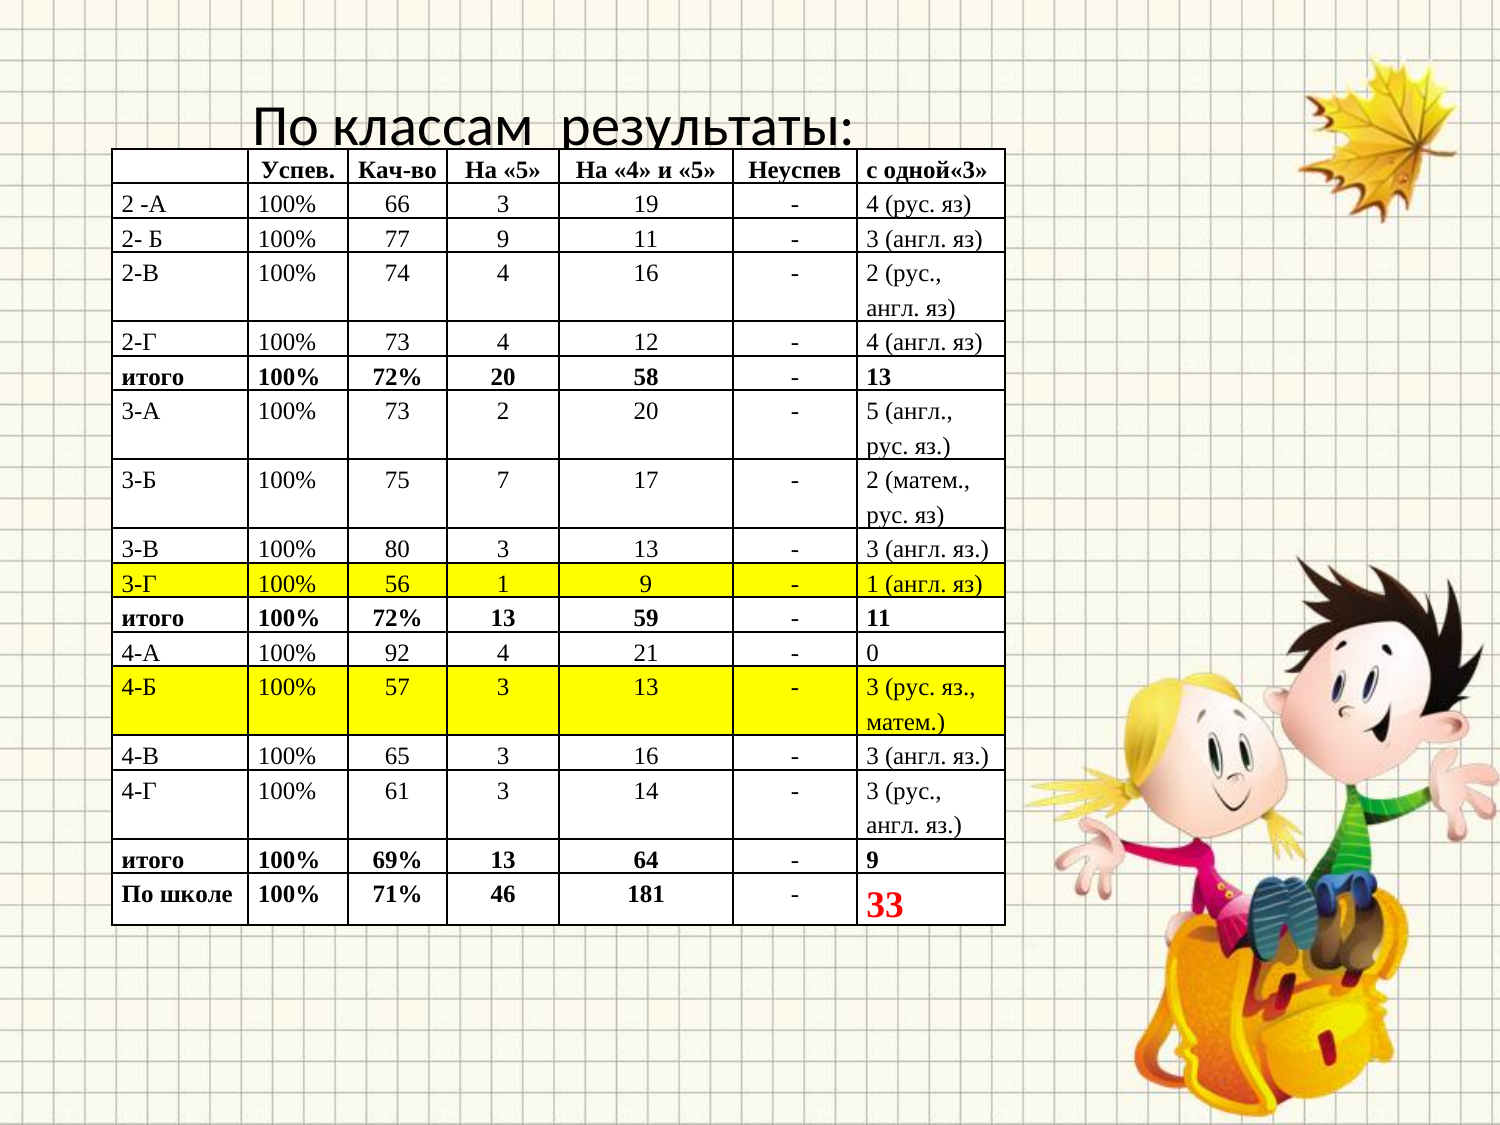

# По классам результаты:
Успев.
Кач-во
На «5»
На «4» и «5»
Неуспев
с одной«3»
2 -А
100%
66
3
19
-
4 (рус. яз)
2- Б
100%
77
9
11
-
3 (англ. яз)
2-В
100%
74
4
16
-
2 (рус., англ. яз)
2-Г
100%
73
4
12
-
4 (англ. яз)
итого
100%
72%
20
58
-
13
3-А
100%
73
2
20
-
5 (англ., рус. яз.)
3-Б
100%
75
7
17
-
2 (матем., рус. яз)
3-В
100%
80
3
13
-
3 (англ. яз.)
3-Г
100%
56
1
9
-
1 (англ. яз)
итого
100%
72%
13
59
-
11
4-А
100%
92
4
21
-
0
4-Б
100%
57
3
13
-
3 (рус. яз., матем.)
4-В
100%
65
3
16
-
3 (англ. яз.)
4-Г
100%
61
3
14
-
3 (рус., англ. яз.)
итого
100%
69%
13
64
-
9
По школе
100%
71%
46
181
-
33